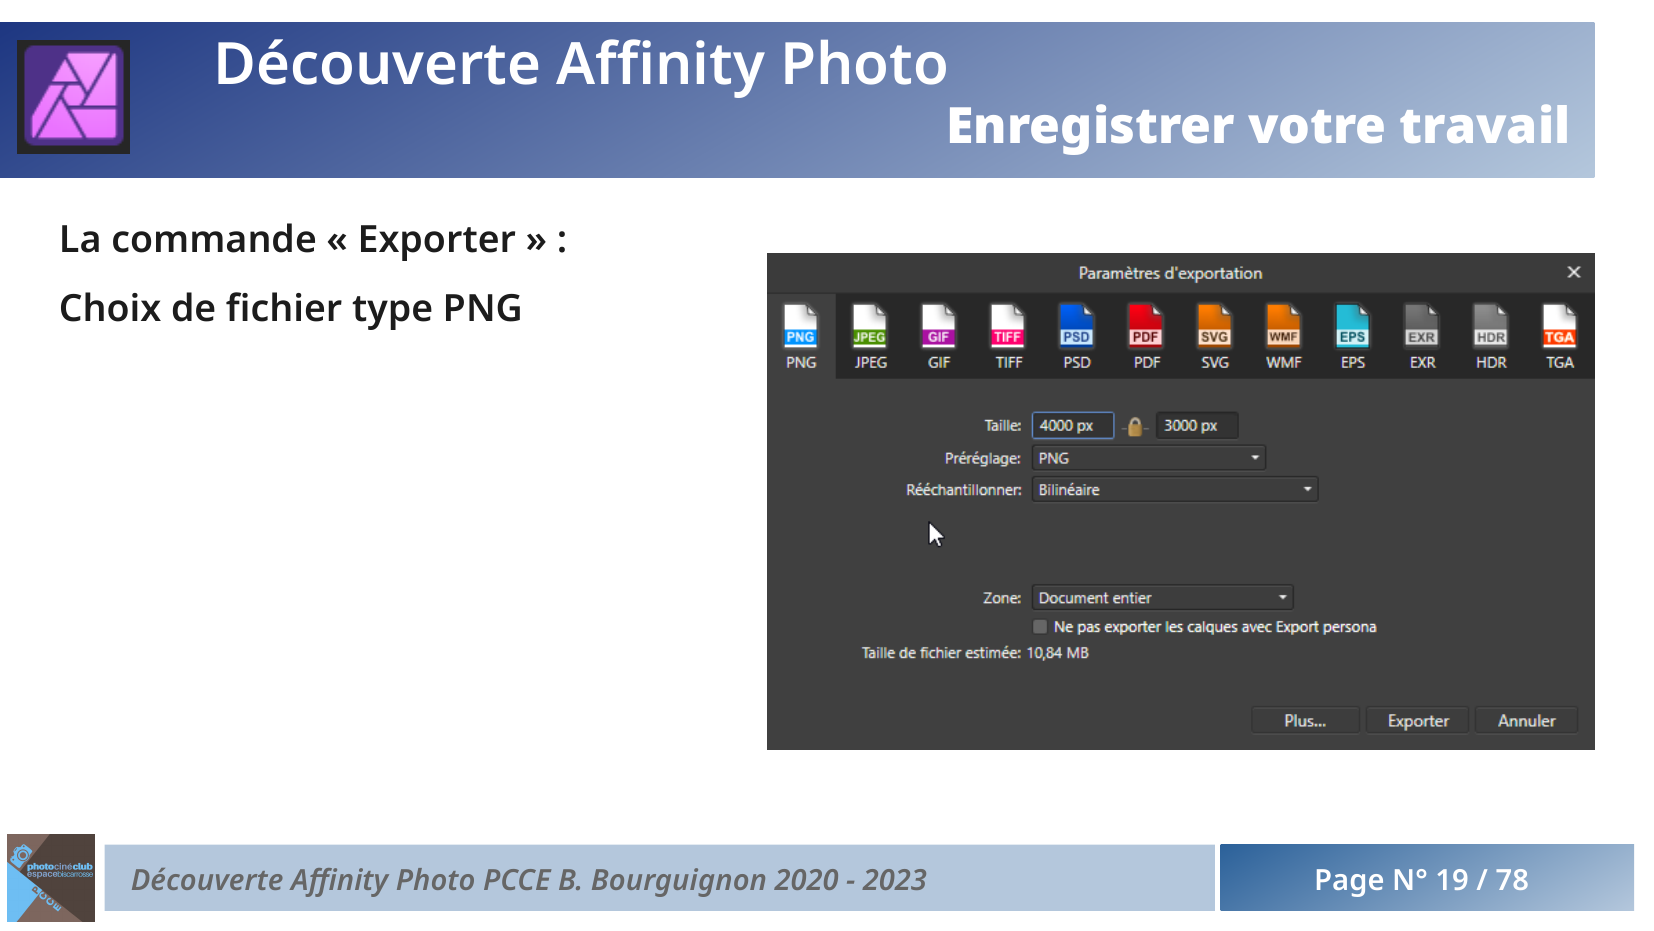

# Enregistrer votre travail
La commande « Exporter » :
Choix de fichier type PNG